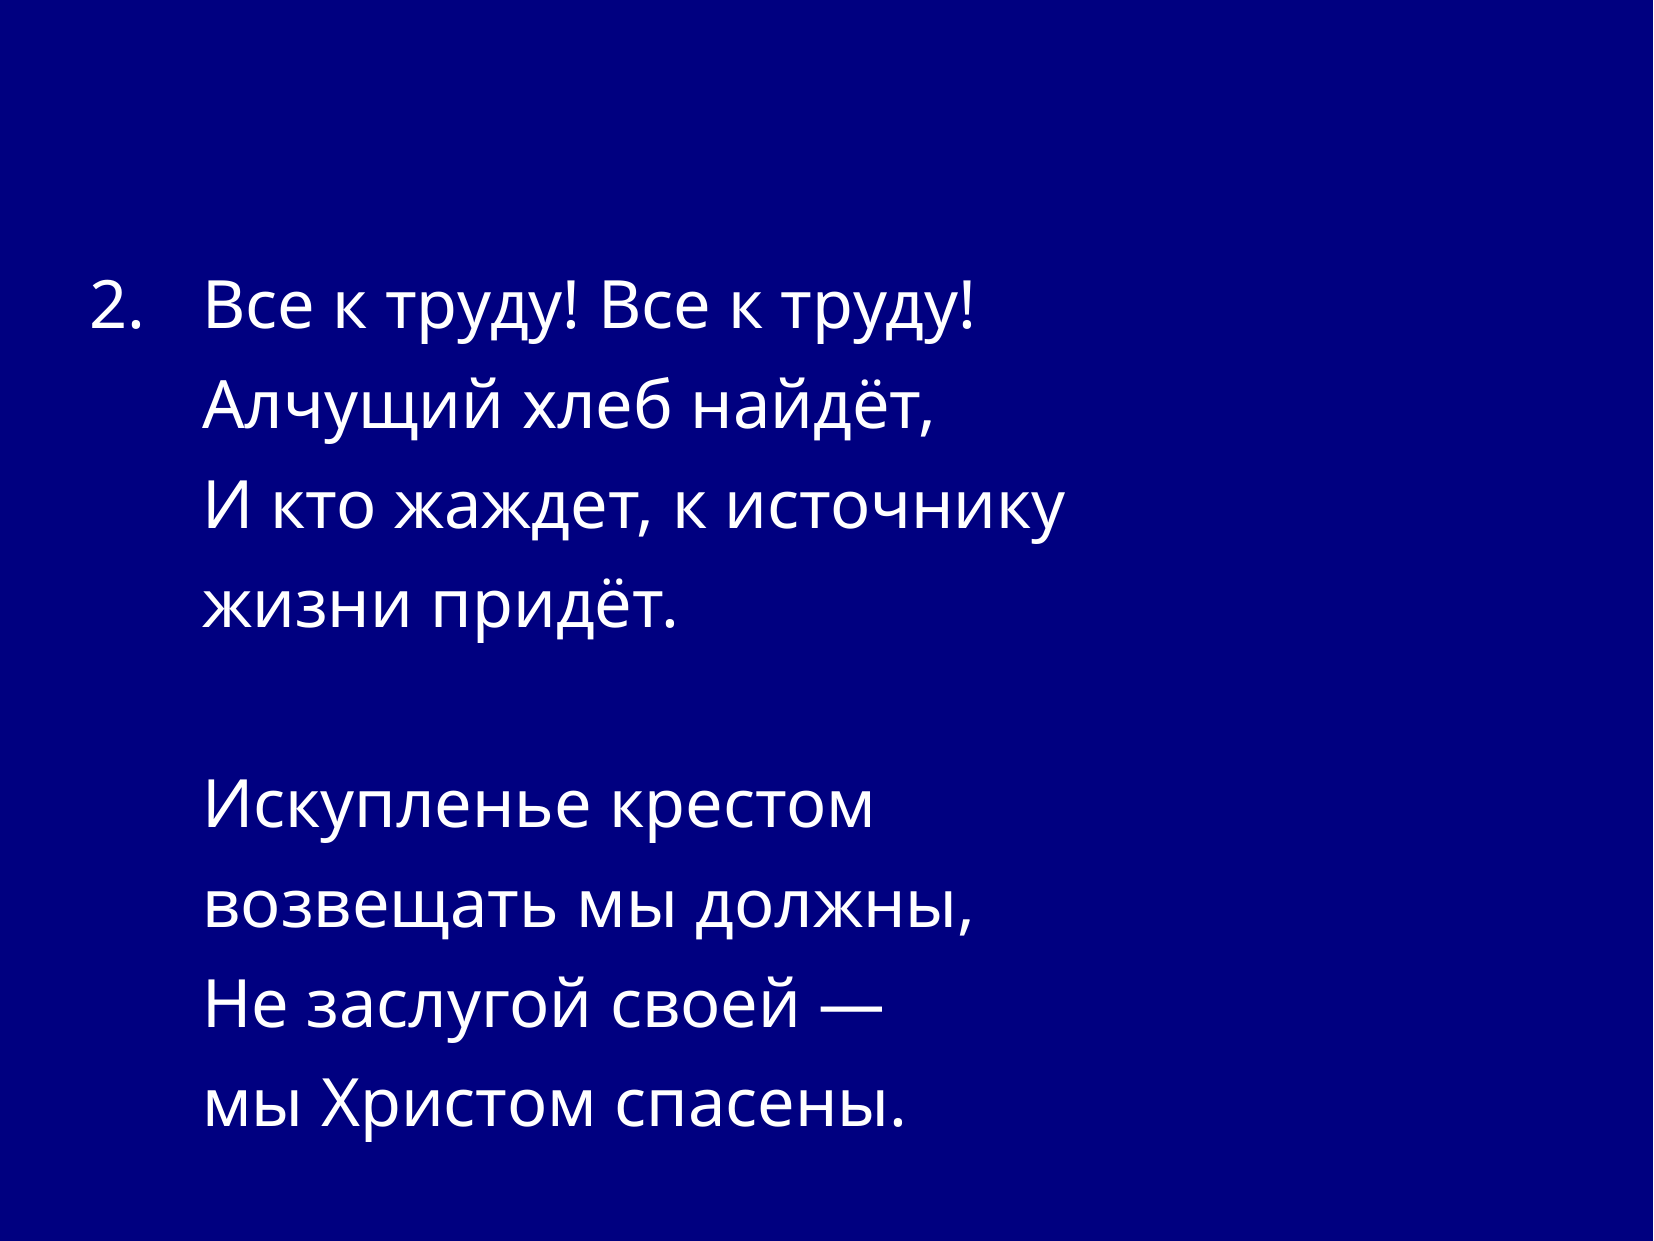

2.	Все к труду! Все к труду!
	Алчущий хлеб найдёт,
	И кто жаждет, к источнику
	жизни придёт.
	Искупленье крестом
	возвещать мы должны,
	Не заслугой своей —
	мы Христом спасены.